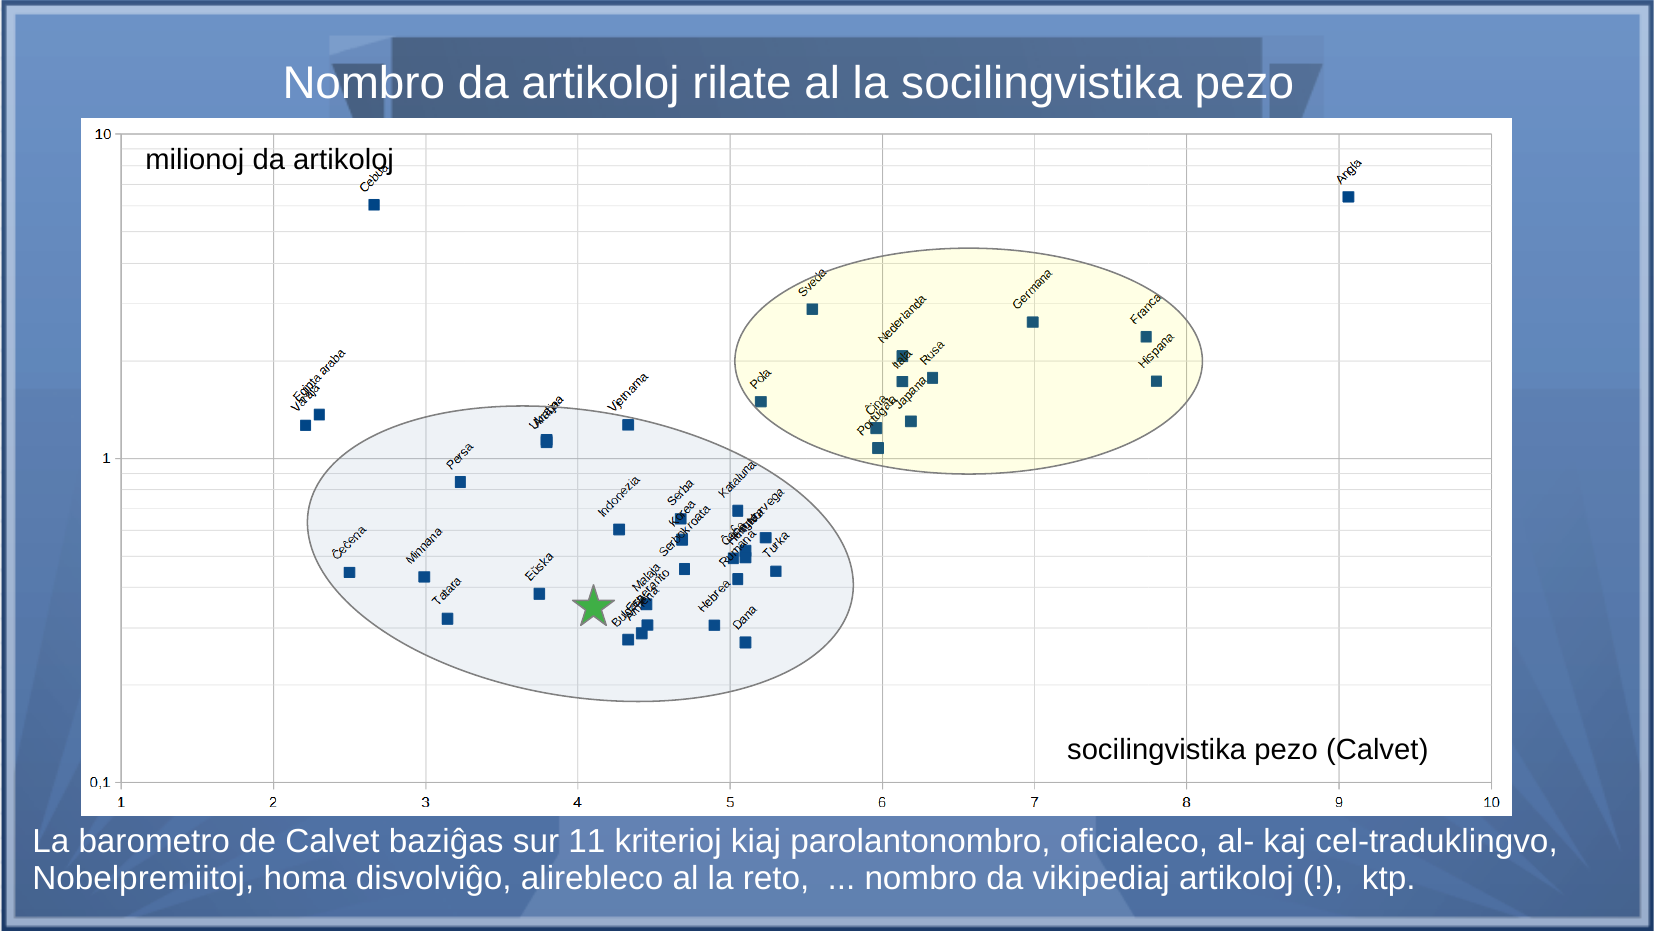

# Nombro da artikoloj rilate al la socilingvistika pezo
milionoj da artikoloj
socilingvistika pezo (Calvet)
La barometro de Calvet baziĝas sur 11 kriterioj kiaj parolantonombro, oficialeco, al- kaj cel-traduklingvo, Nobelpremiitoj, homa disvolviĝo, alirebleco al la reto, ... nombro da vikipediaj artikoloj (!), ktp.